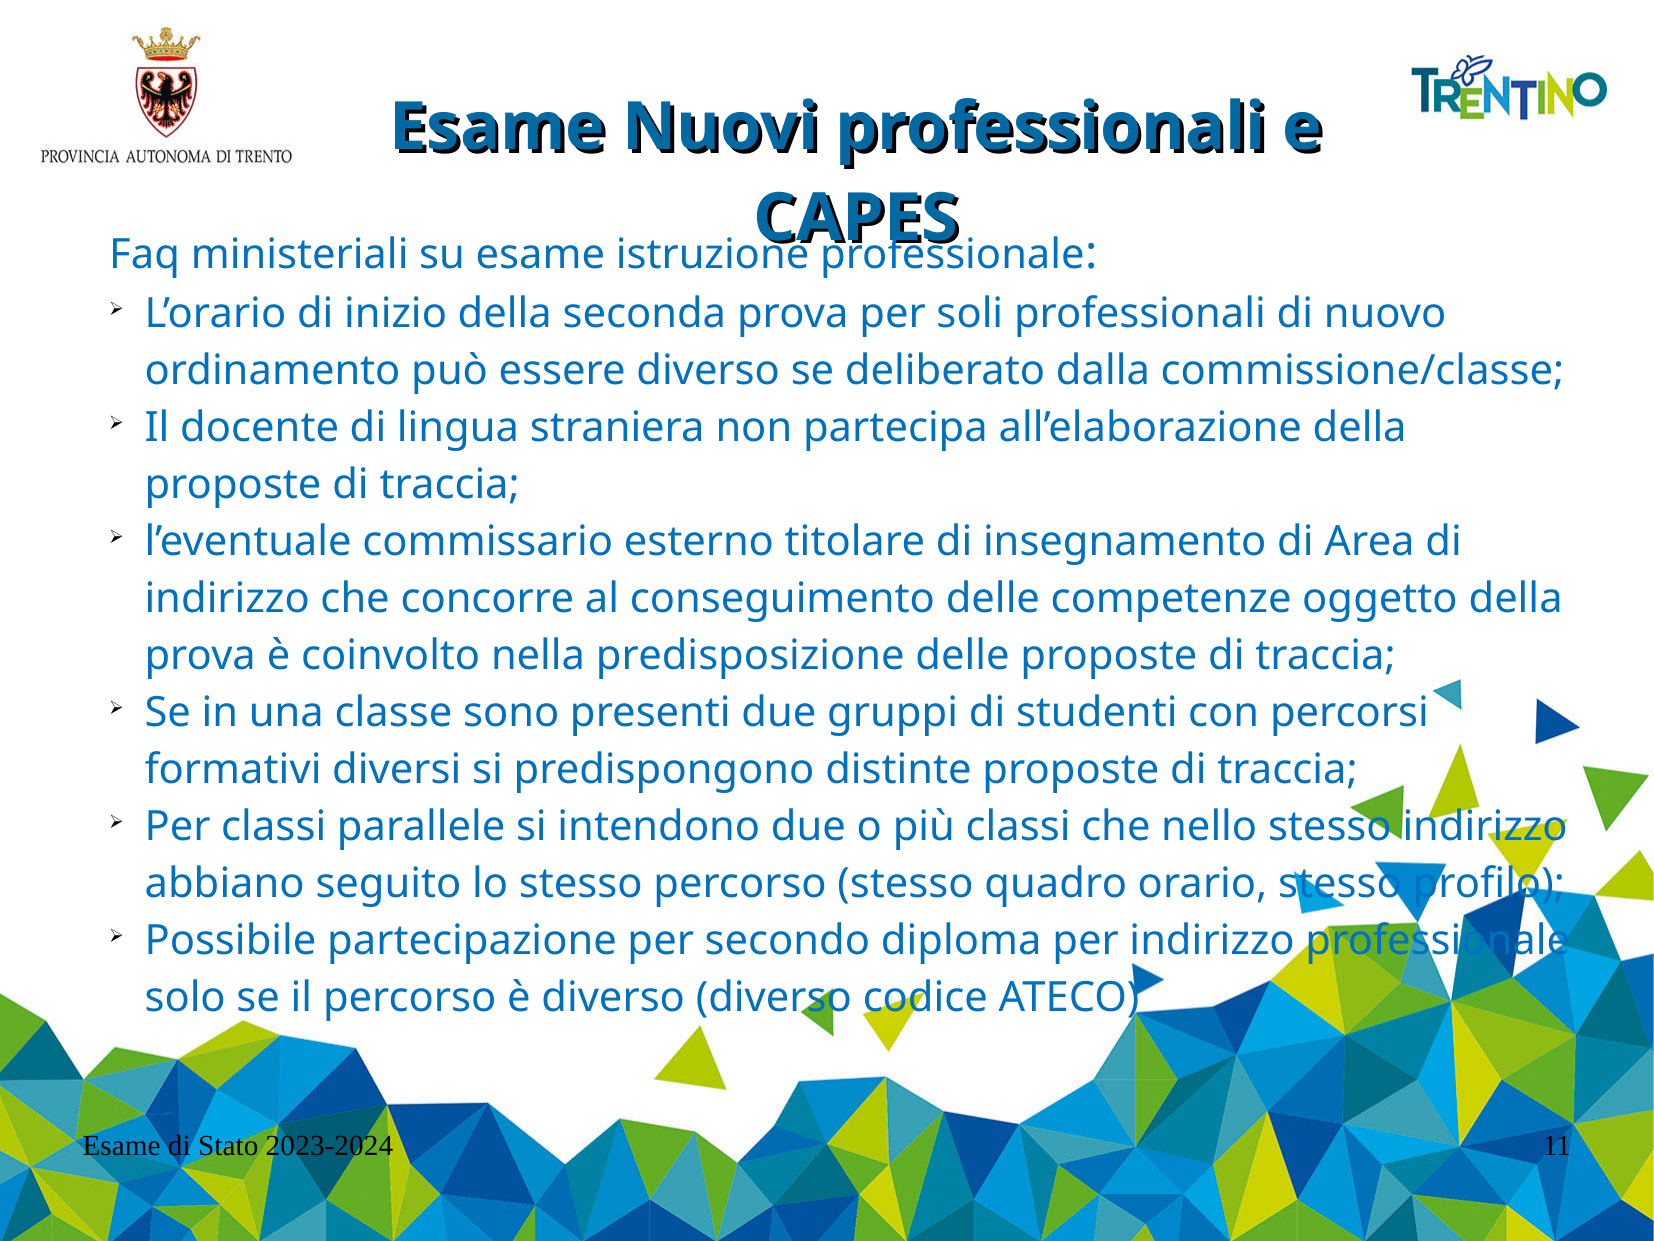

Esame Nuovi professionali e CAPES
Faq ministeriali su esame istruzione professionale:
L’orario di inizio della seconda prova per soli professionali di nuovo ordinamento può essere diverso se deliberato dalla commissione/classe;
Il docente di lingua straniera non partecipa all’elaborazione della proposte di traccia;
l’eventuale commissario esterno titolare di insegnamento di Area di indirizzo che concorre al conseguimento delle competenze oggetto della prova è coinvolto nella predisposizione delle proposte di traccia;
Se in una classe sono presenti due gruppi di studenti con percorsi formativi diversi si predispongono distinte proposte di traccia;
Per classi parallele si intendono due o più classi che nello stesso indirizzo abbiano seguito lo stesso percorso (stesso quadro orario, stesso profilo);
Possibile partecipazione per secondo diploma per indirizzo professionale solo se il percorso è diverso (diverso codice ATECO)
Esame di Stato 2023-2024
11